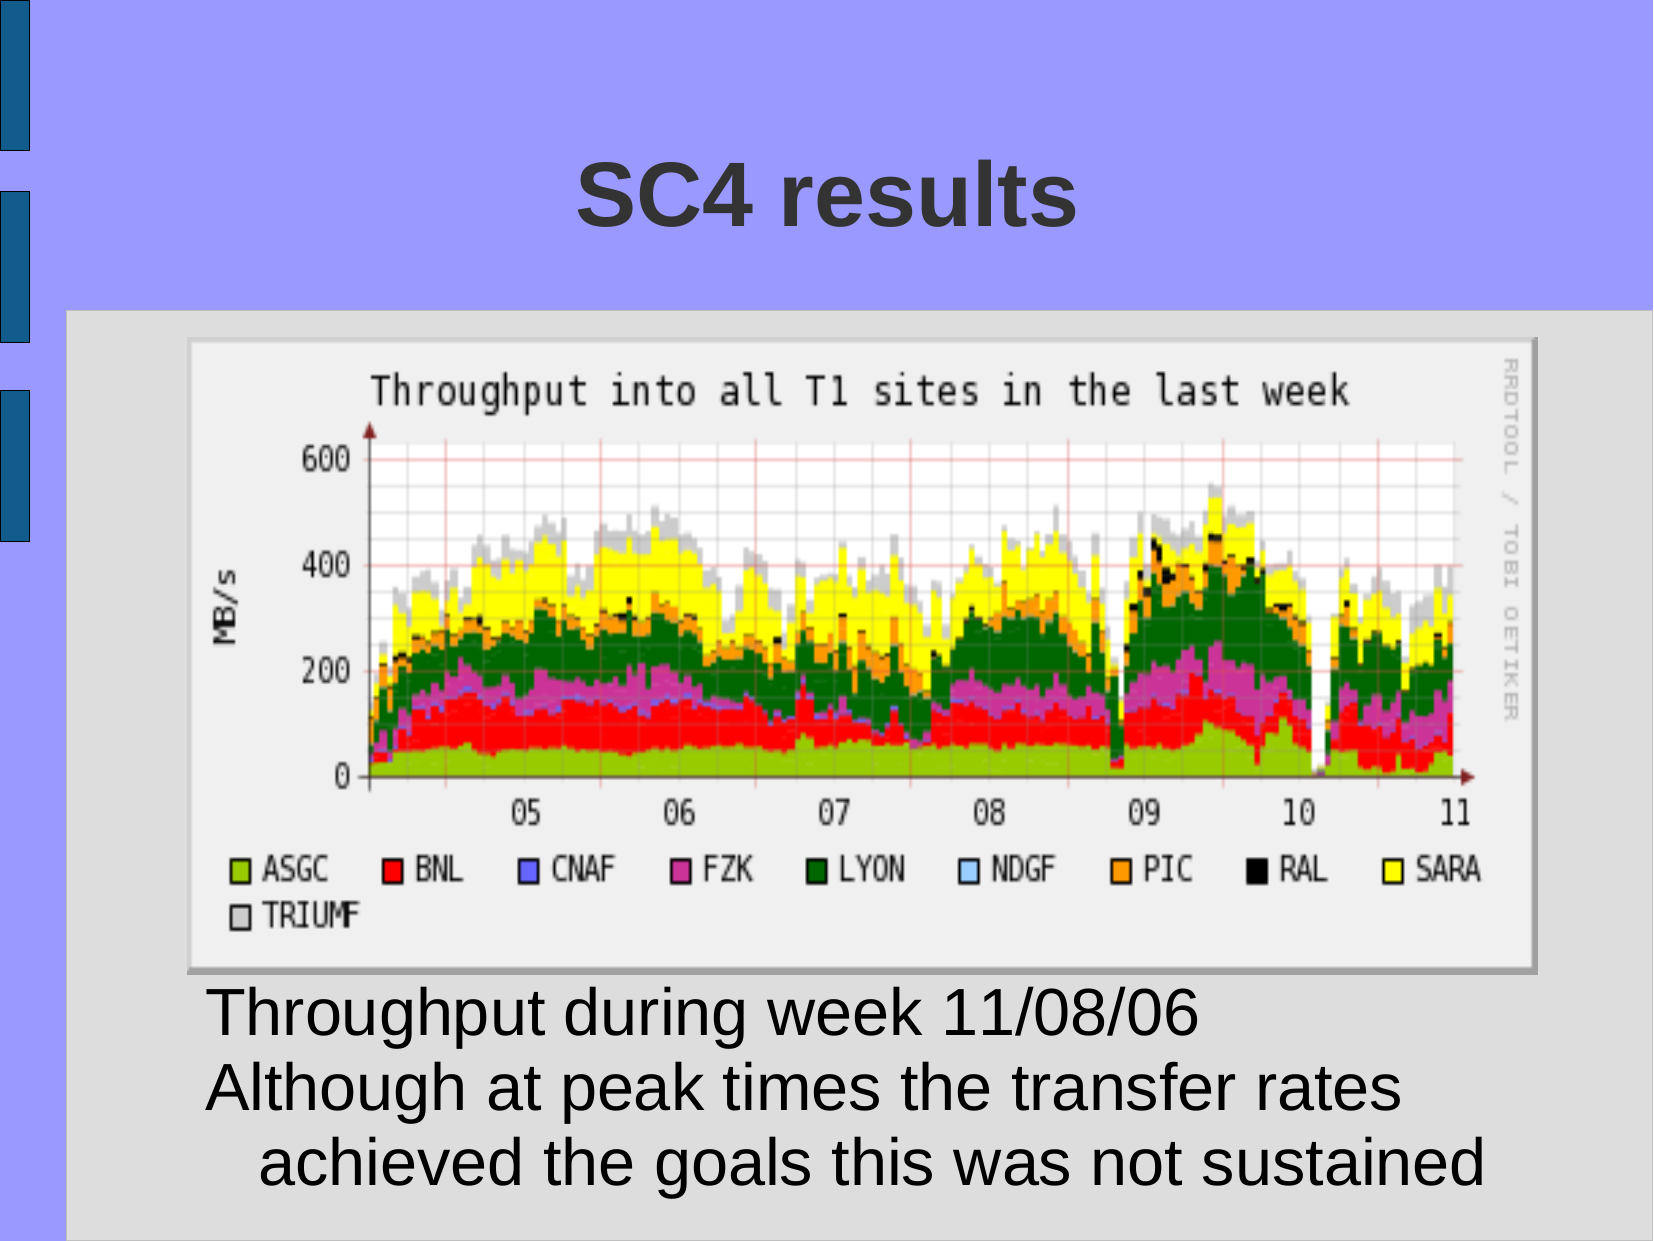

# SC4 results
Throughput during week 11/08/06
Although at peak times the transfer rates achieved the goals this was not sustained